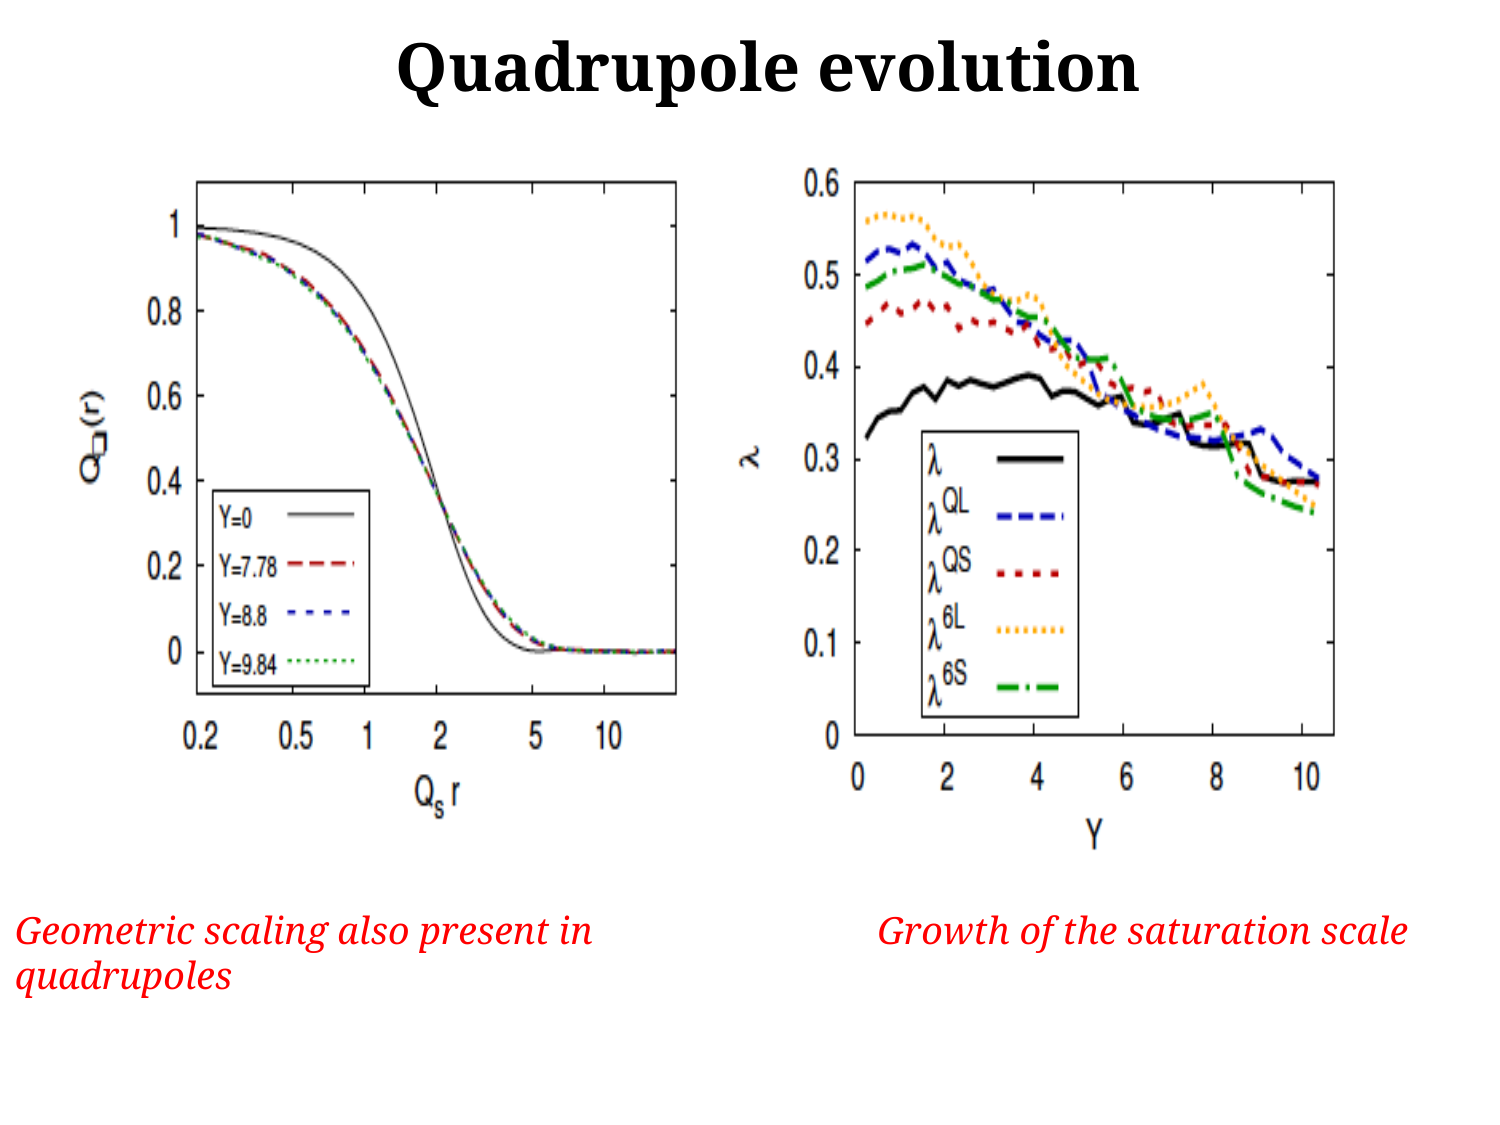

Quadrupole evolution
Geometric scaling also present in quadrupoles
Growth of the saturation scale